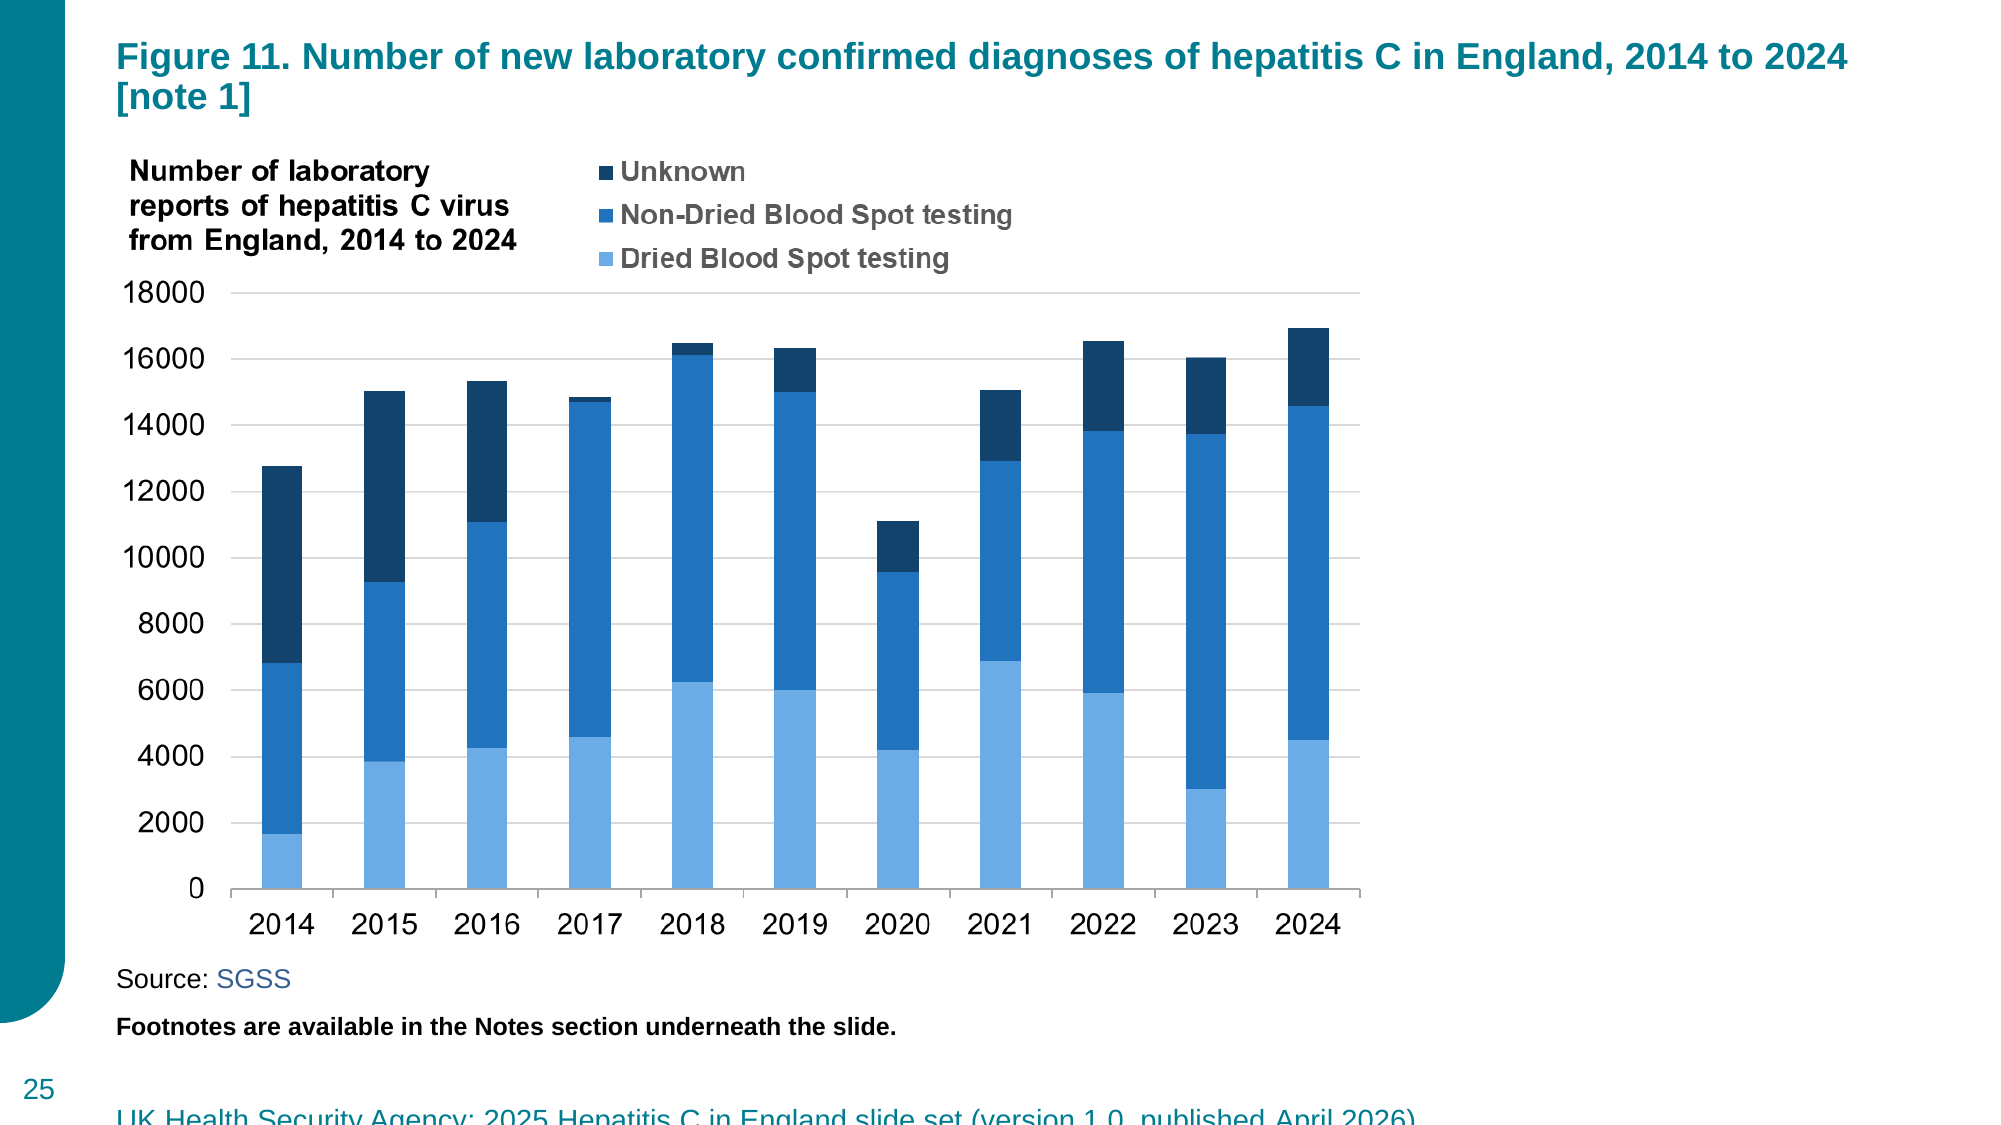

# Figure 11. Number of new laboratory confirmed diagnoses of hepatitis C in England, 2014 to 2024 [note 1]
Source: SGSS
Footnotes are available in the Notes section underneath the slide.
25
UK Health Security Agency: 2025 Hepatitis C in England slide set (version 1.0, published April 2026)